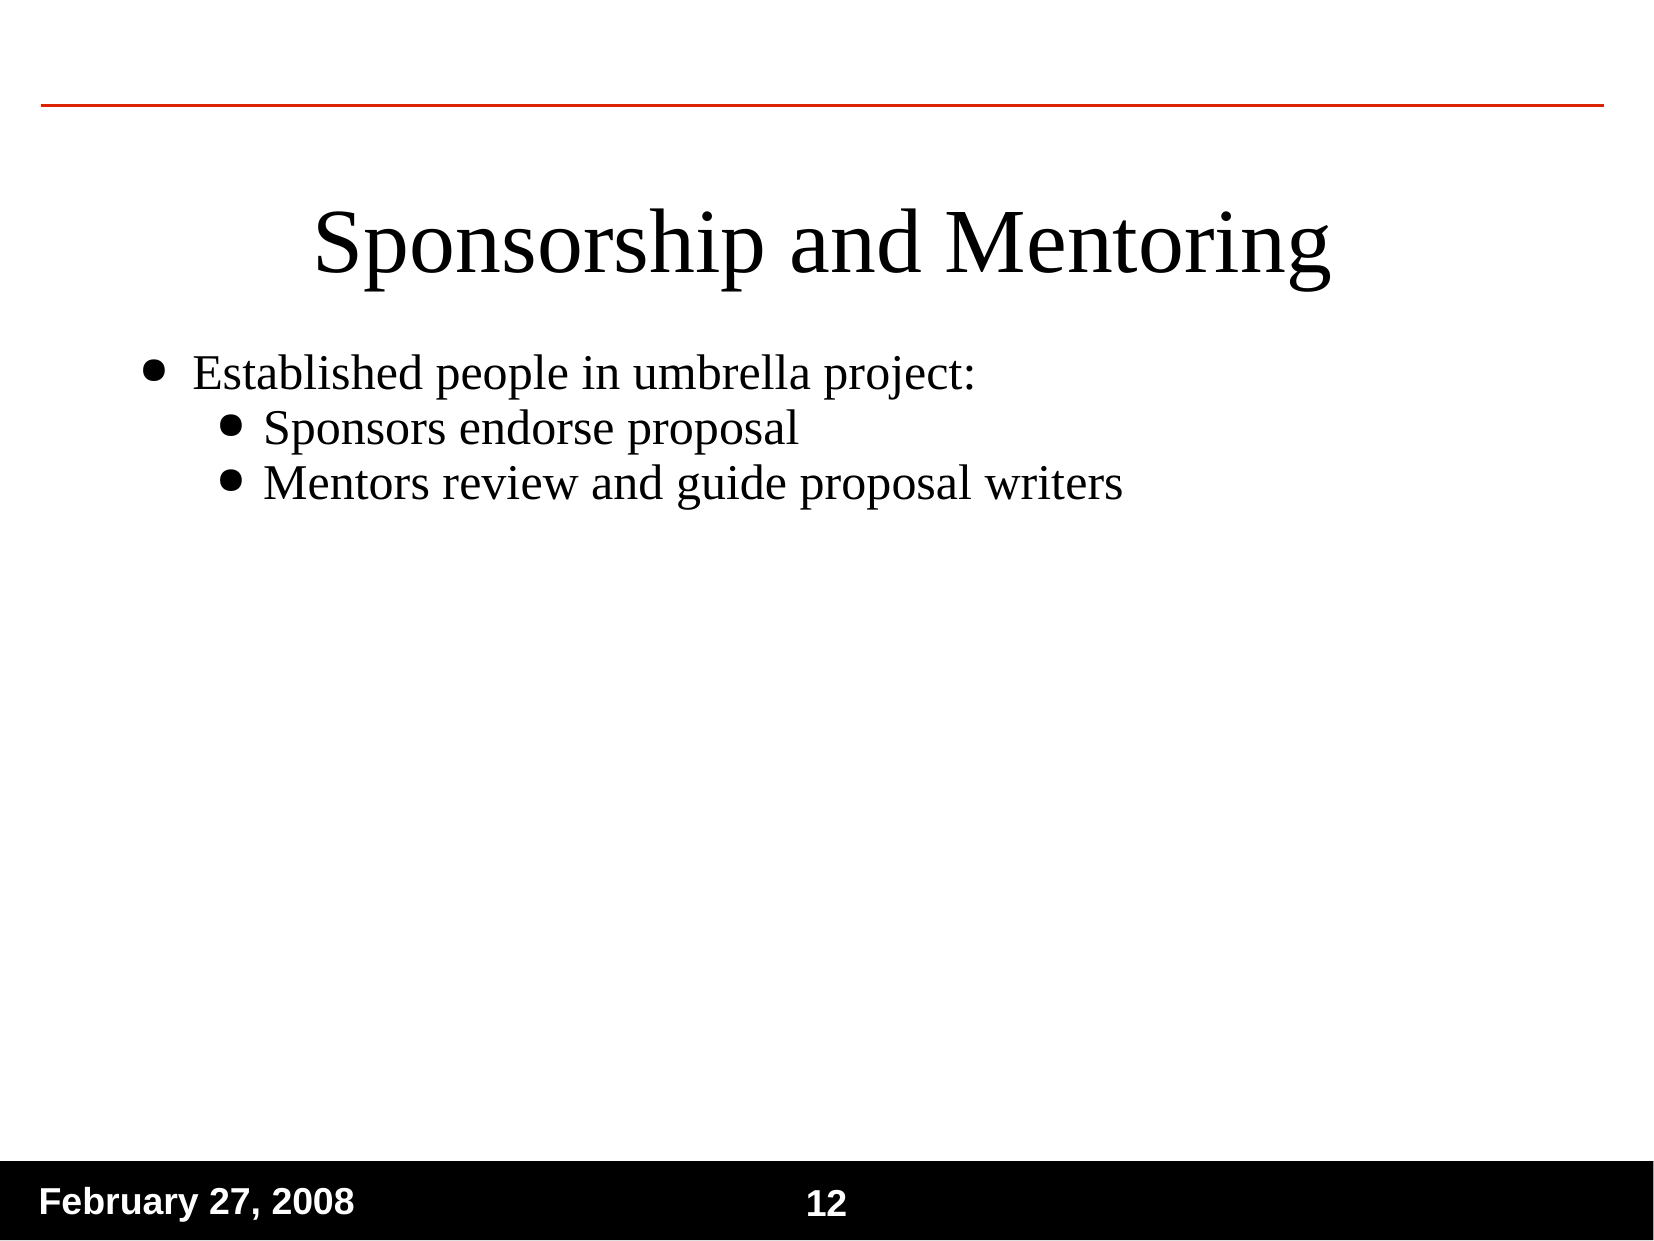

# Sponsorship and Mentoring
Established people in umbrella project:
Sponsors endorse proposal
Mentors review and guide proposal writers